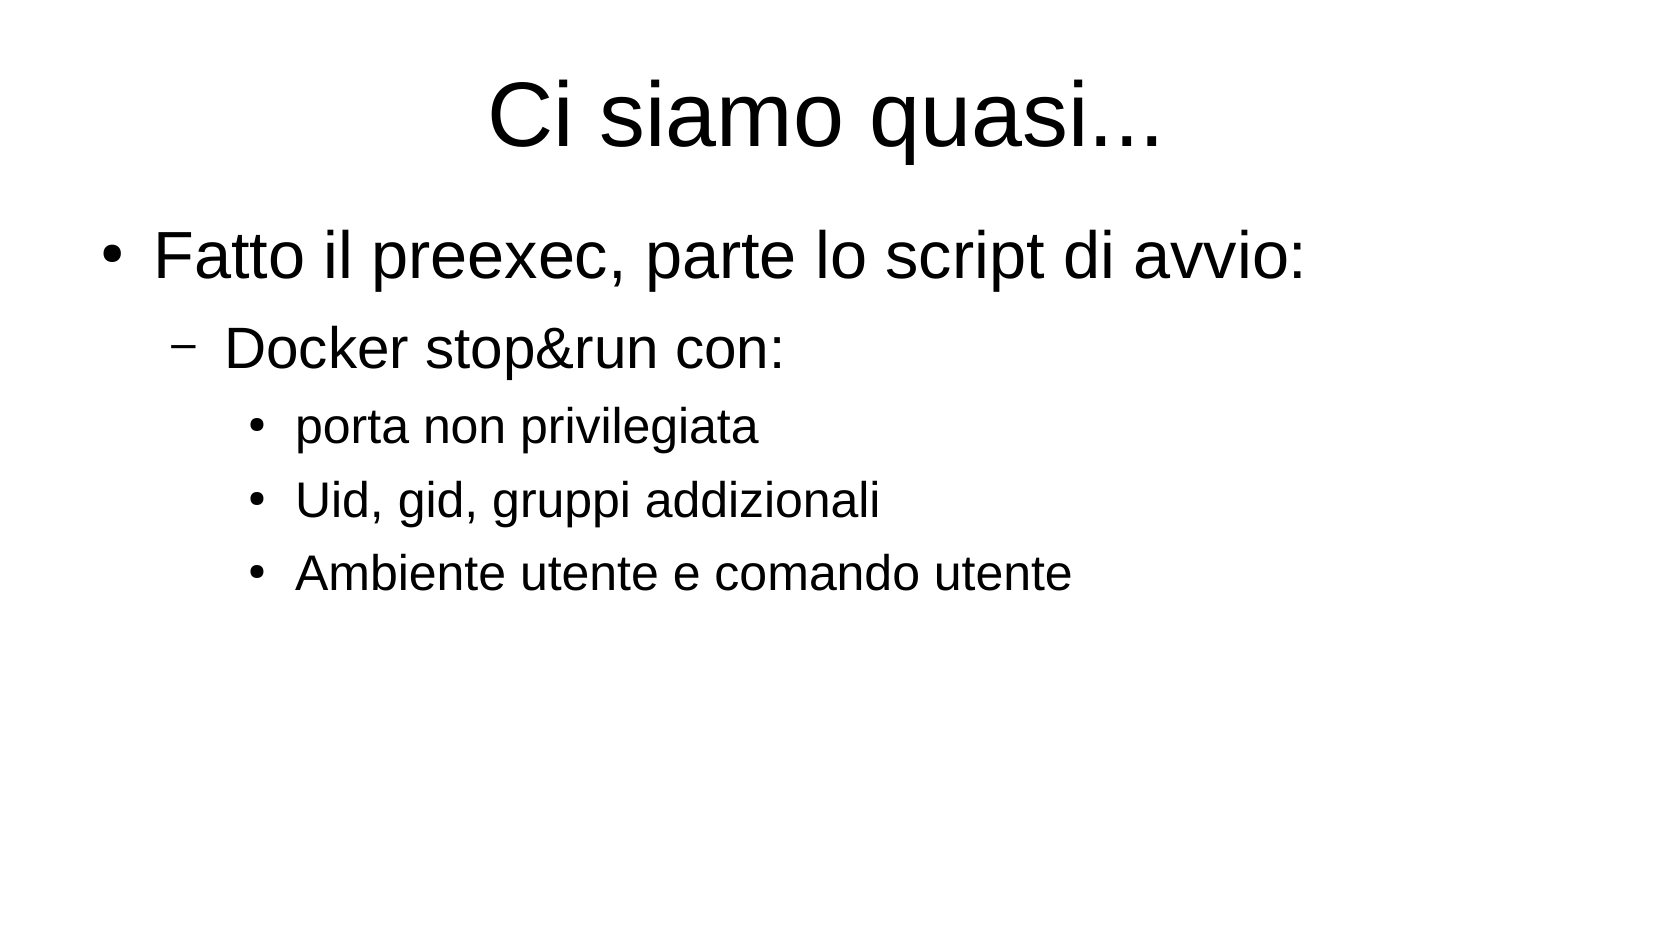

# Ci siamo quasi...
Fatto il preexec, parte lo script di avvio:
Docker stop&run con:
porta non privilegiata
Uid, gid, gruppi addizionali
Ambiente utente e comando utente